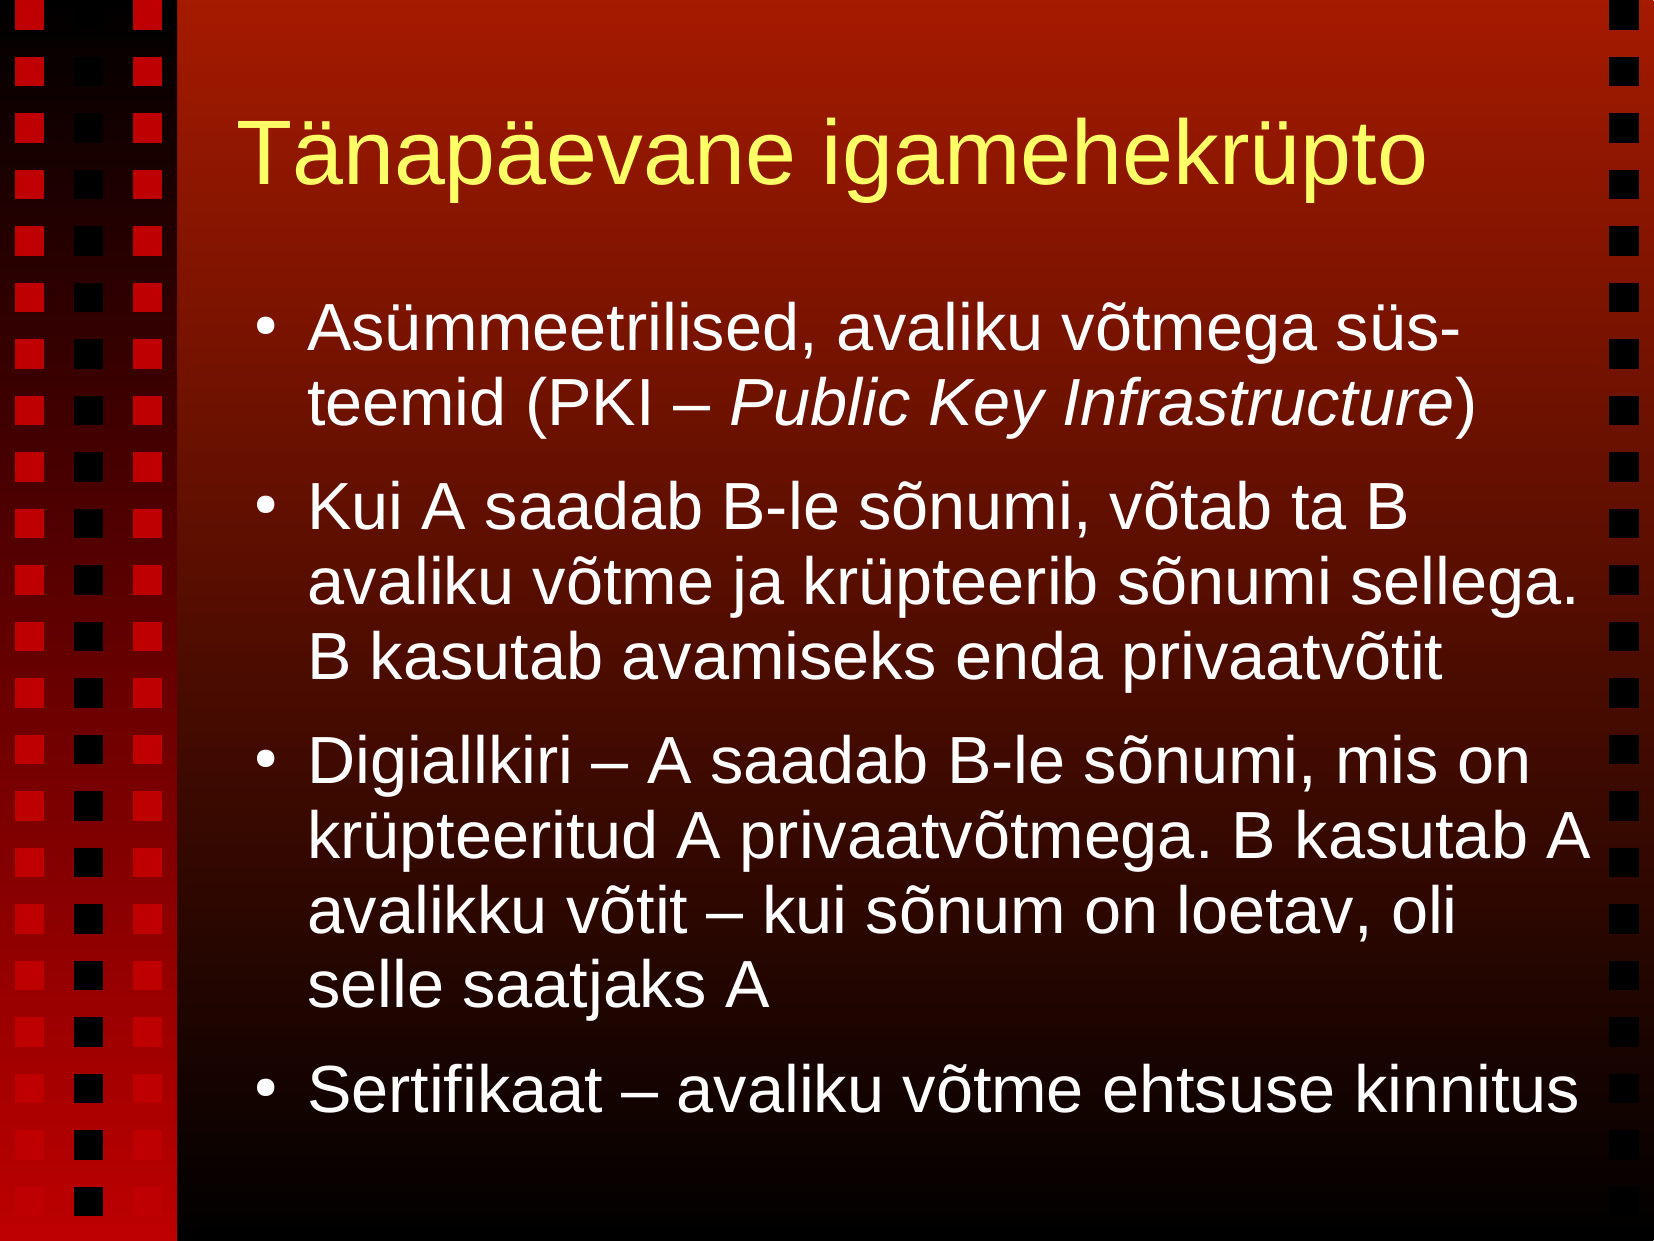

# Tänapäevane igamehekrüpto
Asümmeetrilised, avaliku võtmega süs-teemid (PKI – Public Key Infrastructure)
Kui A saadab B-le sõnumi, võtab ta B avaliku võtme ja krüpteerib sõnumi sellega. B kasutab avamiseks enda privaatvõtit
Digiallkiri – A saadab B-le sõnumi, mis on krüpteeritud A privaatvõtmega. B kasutab A avalikku võtit – kui sõnum on loetav, oli selle saatjaks A
Sertifikaat – avaliku võtme ehtsuse kinnitus